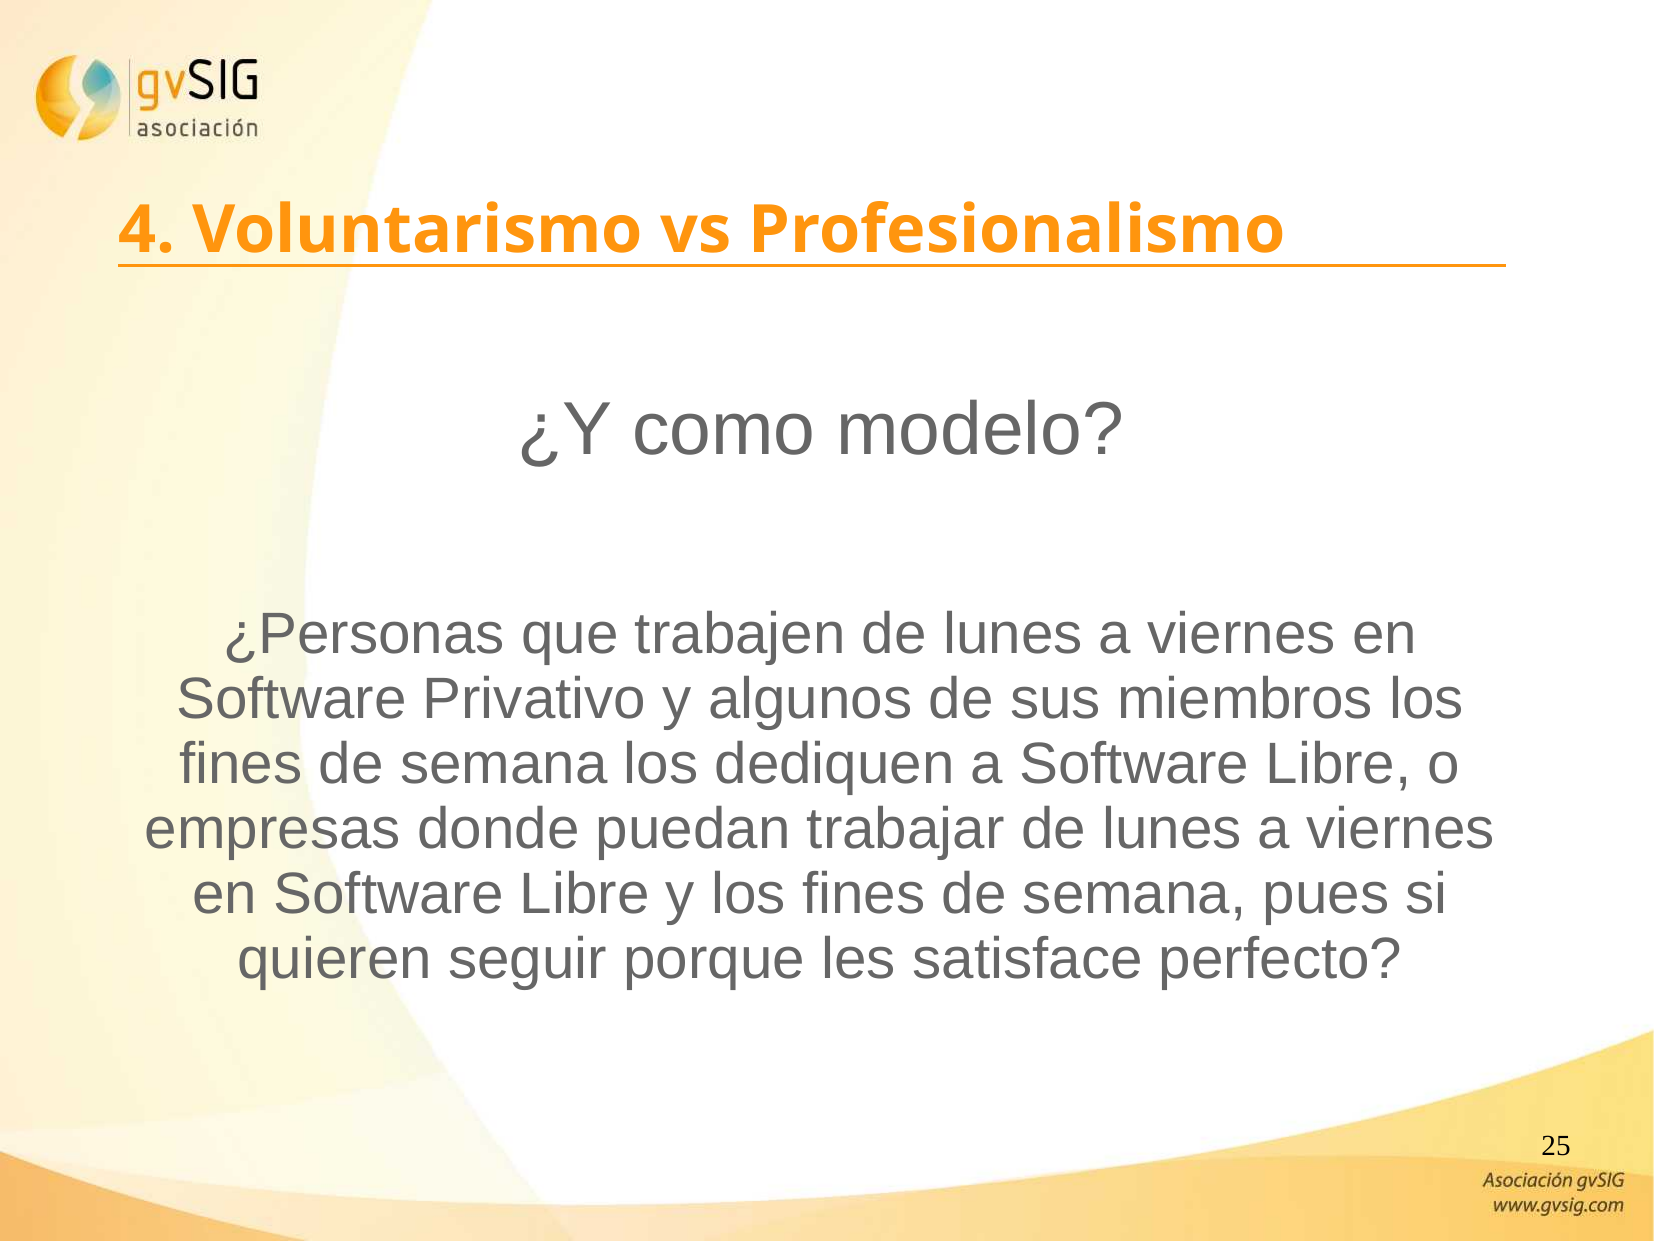

# 4. Voluntarismo vs Profesionalismo
¿Y como modelo?
¿Personas que trabajen de lunes a viernes en Software Privativo y algunos de sus miembros los fines de semana los dediquen a Software Libre, o empresas donde puedan trabajar de lunes a viernes en Software Libre y los fines de semana, pues si quieren seguir porque les satisface perfecto?
25